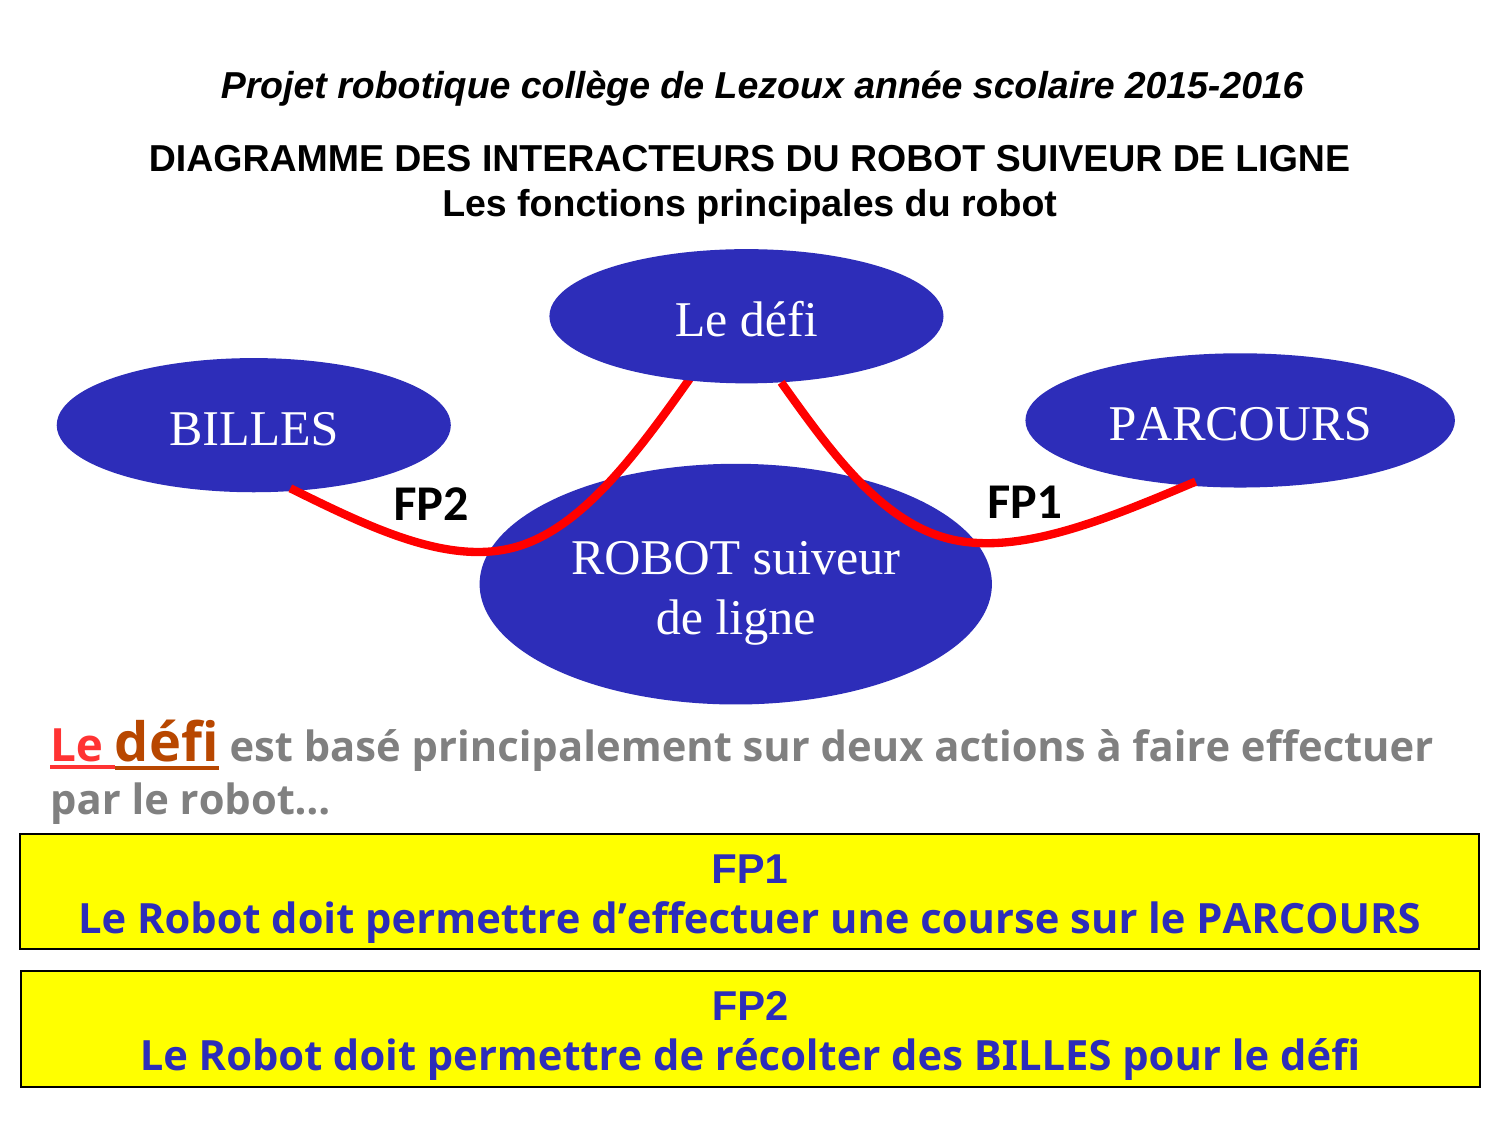

Projet robotique collège de Lezoux année scolaire 2015-2016
# DIAGRAMME DES INTERACTEURS DU ROBOT SUIVEUR DE LIGNE Les fonctions principales du robot
Le défi
PARCOURS
BILLES
ROBOT suiveur de ligne
FP1
FP2
Le défi est basé principalement sur deux actions à faire effectuer par le robot…
FP1
Le Robot doit permettre d’effectuer une course sur le PARCOURS
FP2
Le Robot doit permettre de récolter des BILLES pour le défi